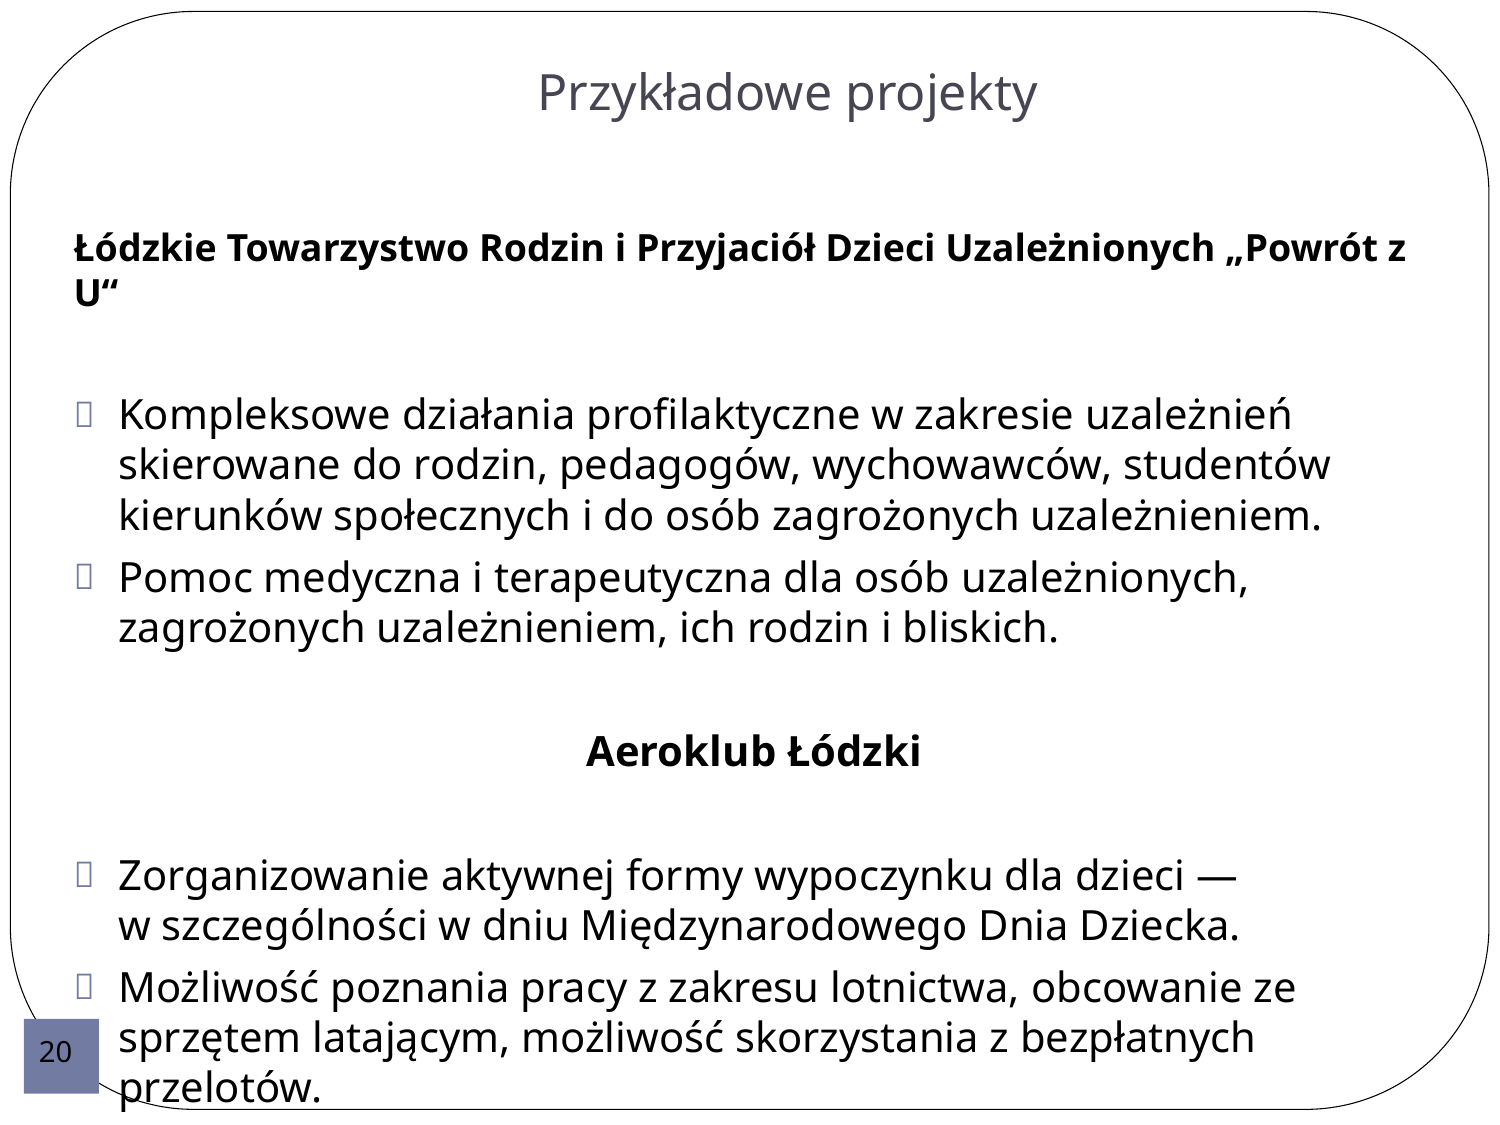

# Przykładowe projekty
Łódzkie Towarzystwo Rodzin i Przyjaciół Dzieci Uzależnionych „Powrót z U“
Kompleksowe działania profilaktyczne w zakresie uzależnień skierowane do rodzin, pedagogów, wychowawców, studentów kierunków społecznych i do osób zagrożonych uzależnieniem.
Pomoc medyczna i terapeutyczna dla osób uzależnionych, zagrożonych uzależnieniem, ich rodzin i bliskich.
Aeroklub Łódzki
Zorganizowanie aktywnej formy wypoczynku dla dzieci —
w szczególności w dniu Międzynarodowego Dnia Dziecka.
Możliwość poznania pracy z zakresu lotnictwa, obcowanie ze sprzętem latającym, możliwość skorzystania z bezpłatnych przelotów.